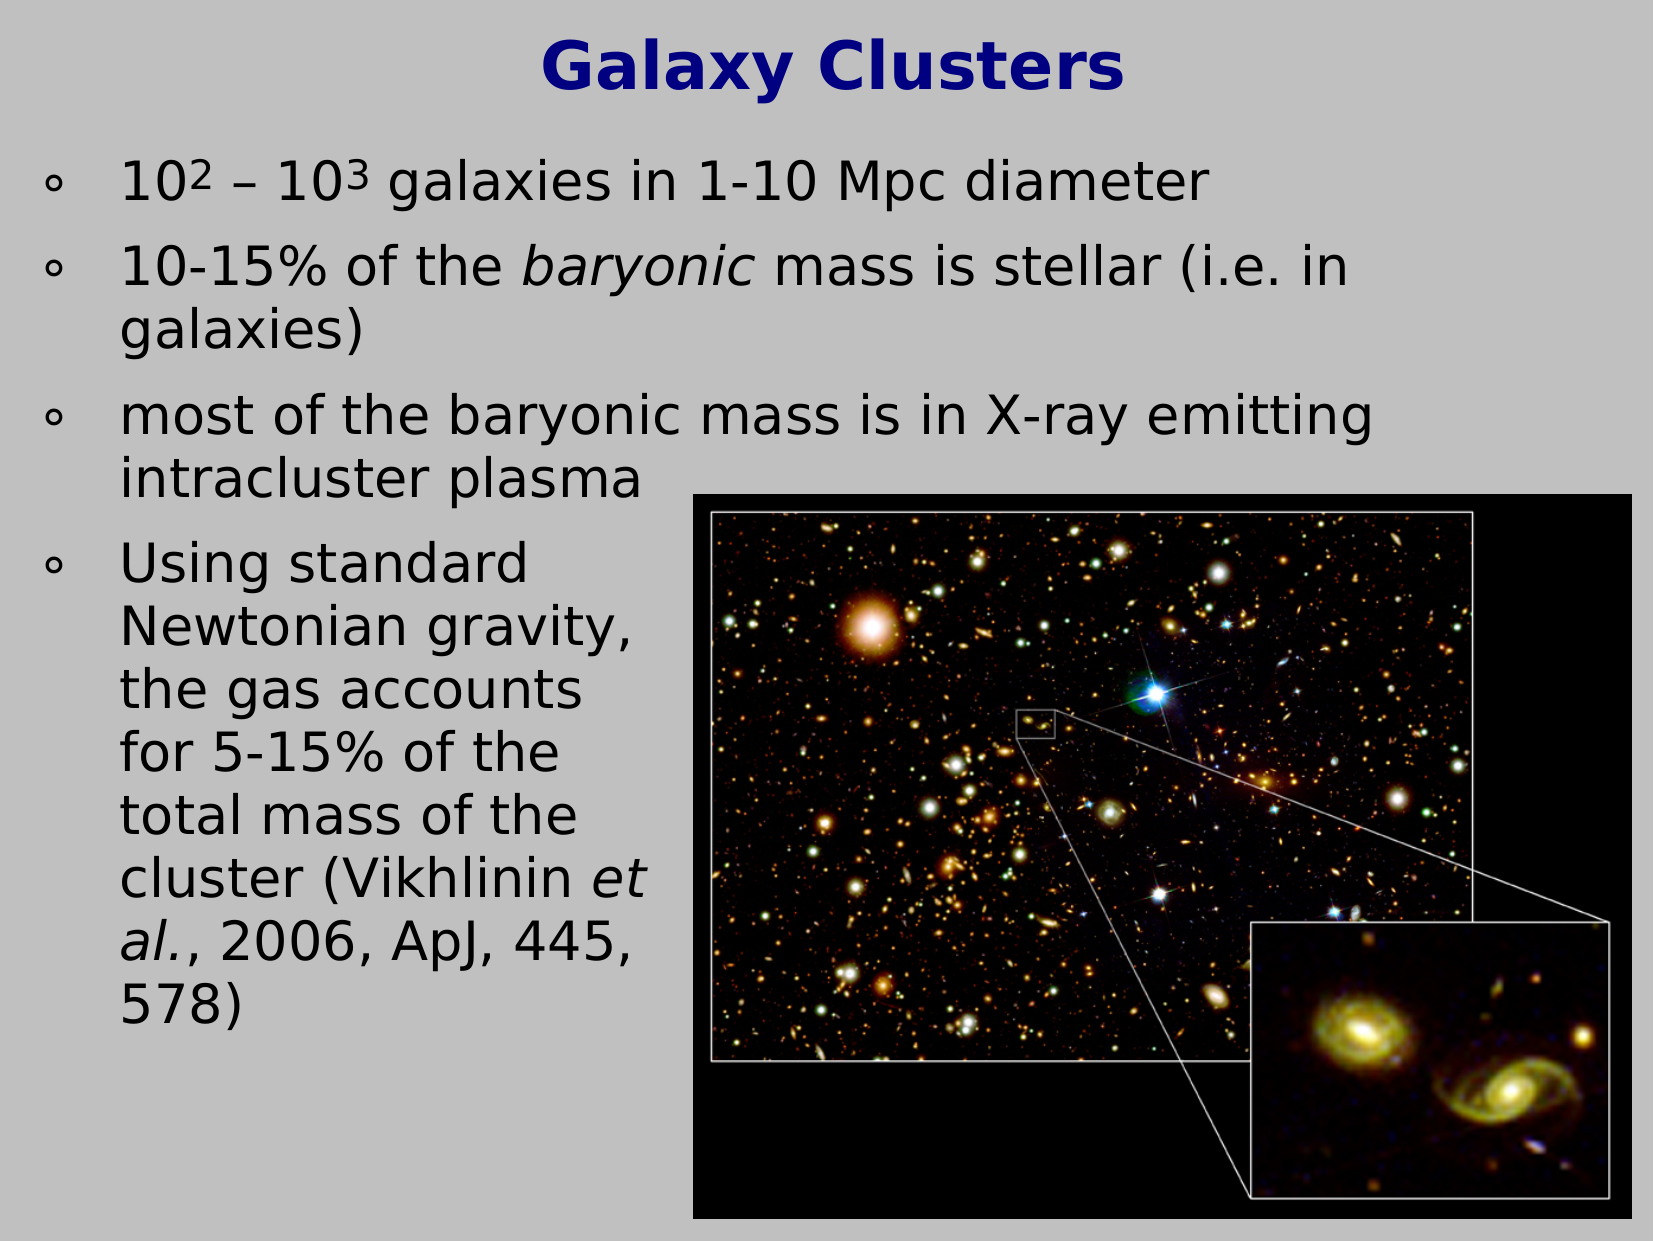

Galaxy Clusters
∘	102 – 103 galaxies in 1-10 Mpc diameter
∘	10-15% of the baryonic mass is stellar (i.e. in galaxies)
∘	most of the baryonic mass is in X-ray emitting intracluster plasma
∘	Using standard Newtonian gravity, the gas accounts for 5-15% of the total mass of the cluster (Vikhlinin et al., 2006, ApJ, 445, 578)